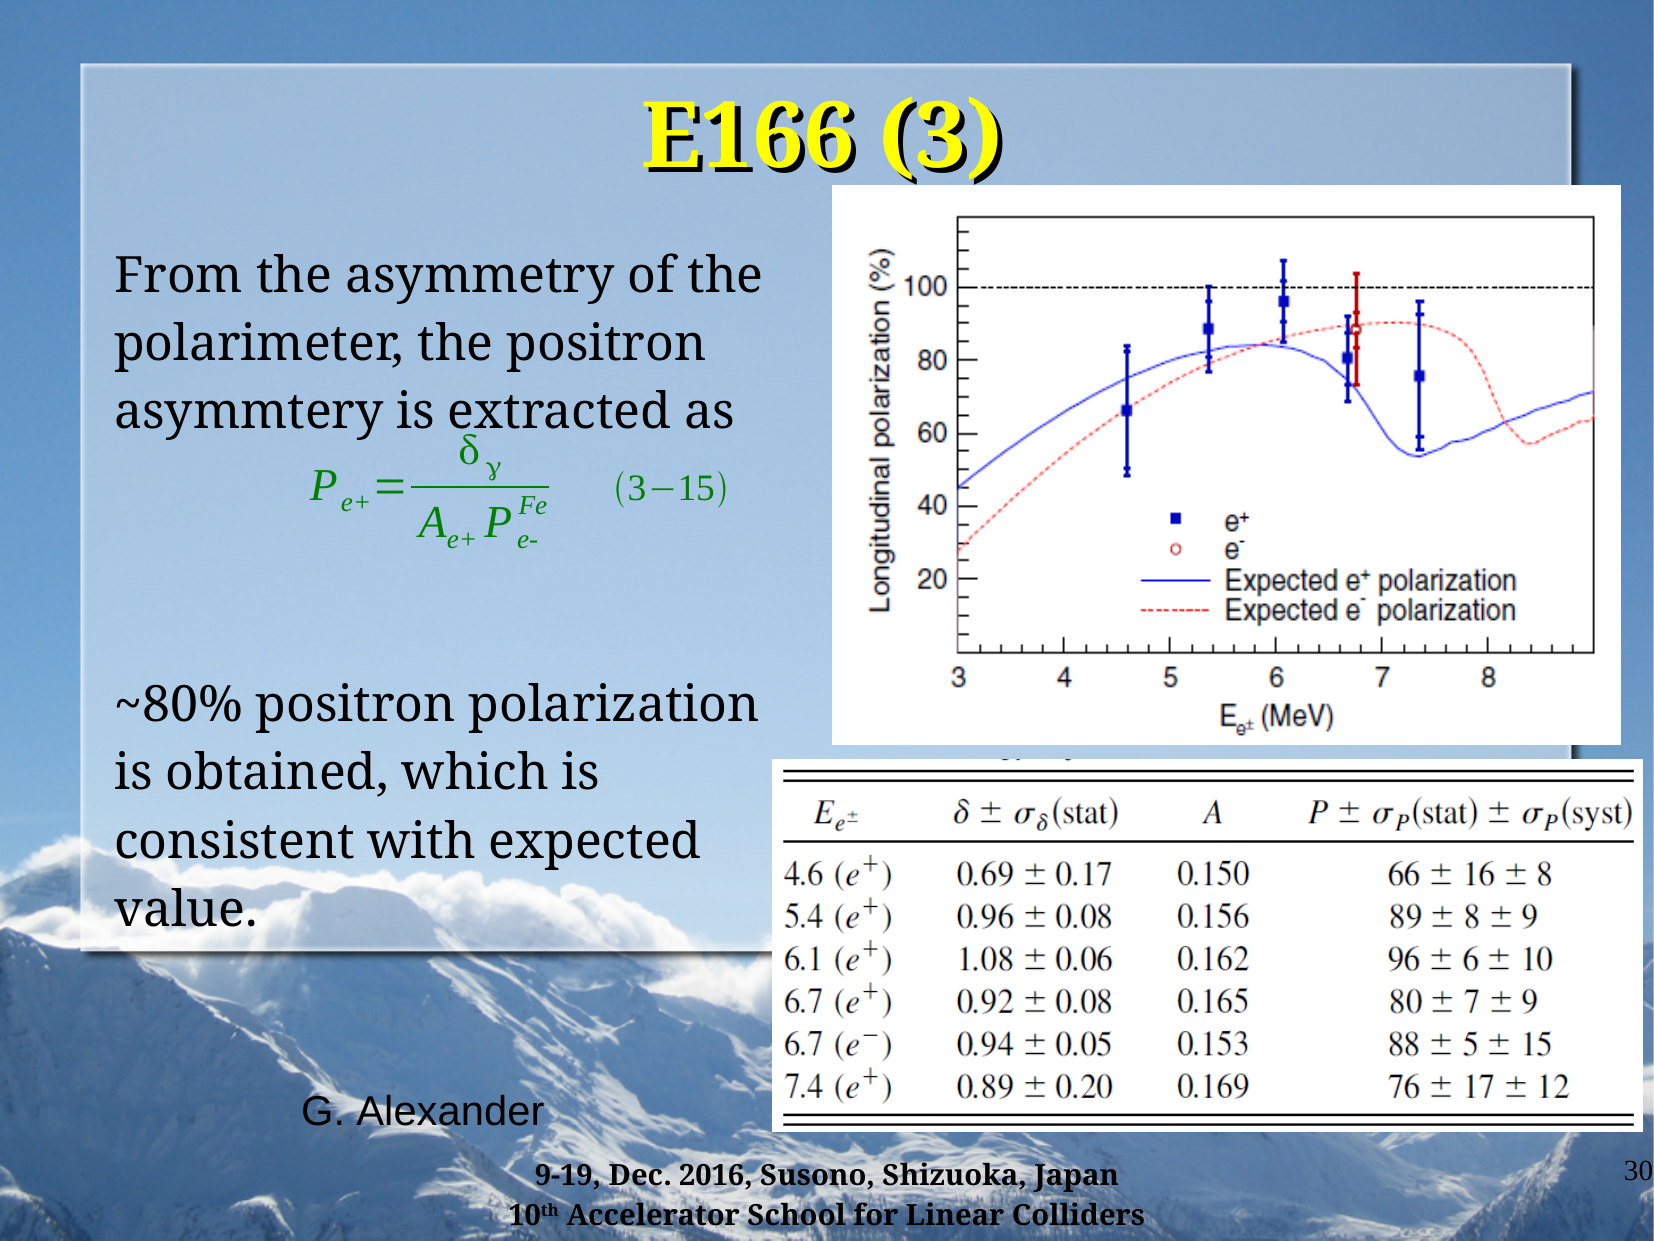

# E166 (3)
From the asymmetry of the polarimeter, the positron asymmtery is extracted as
~80% positron polarization is obtained, which is consistent with expected value.
G. Alexander
30